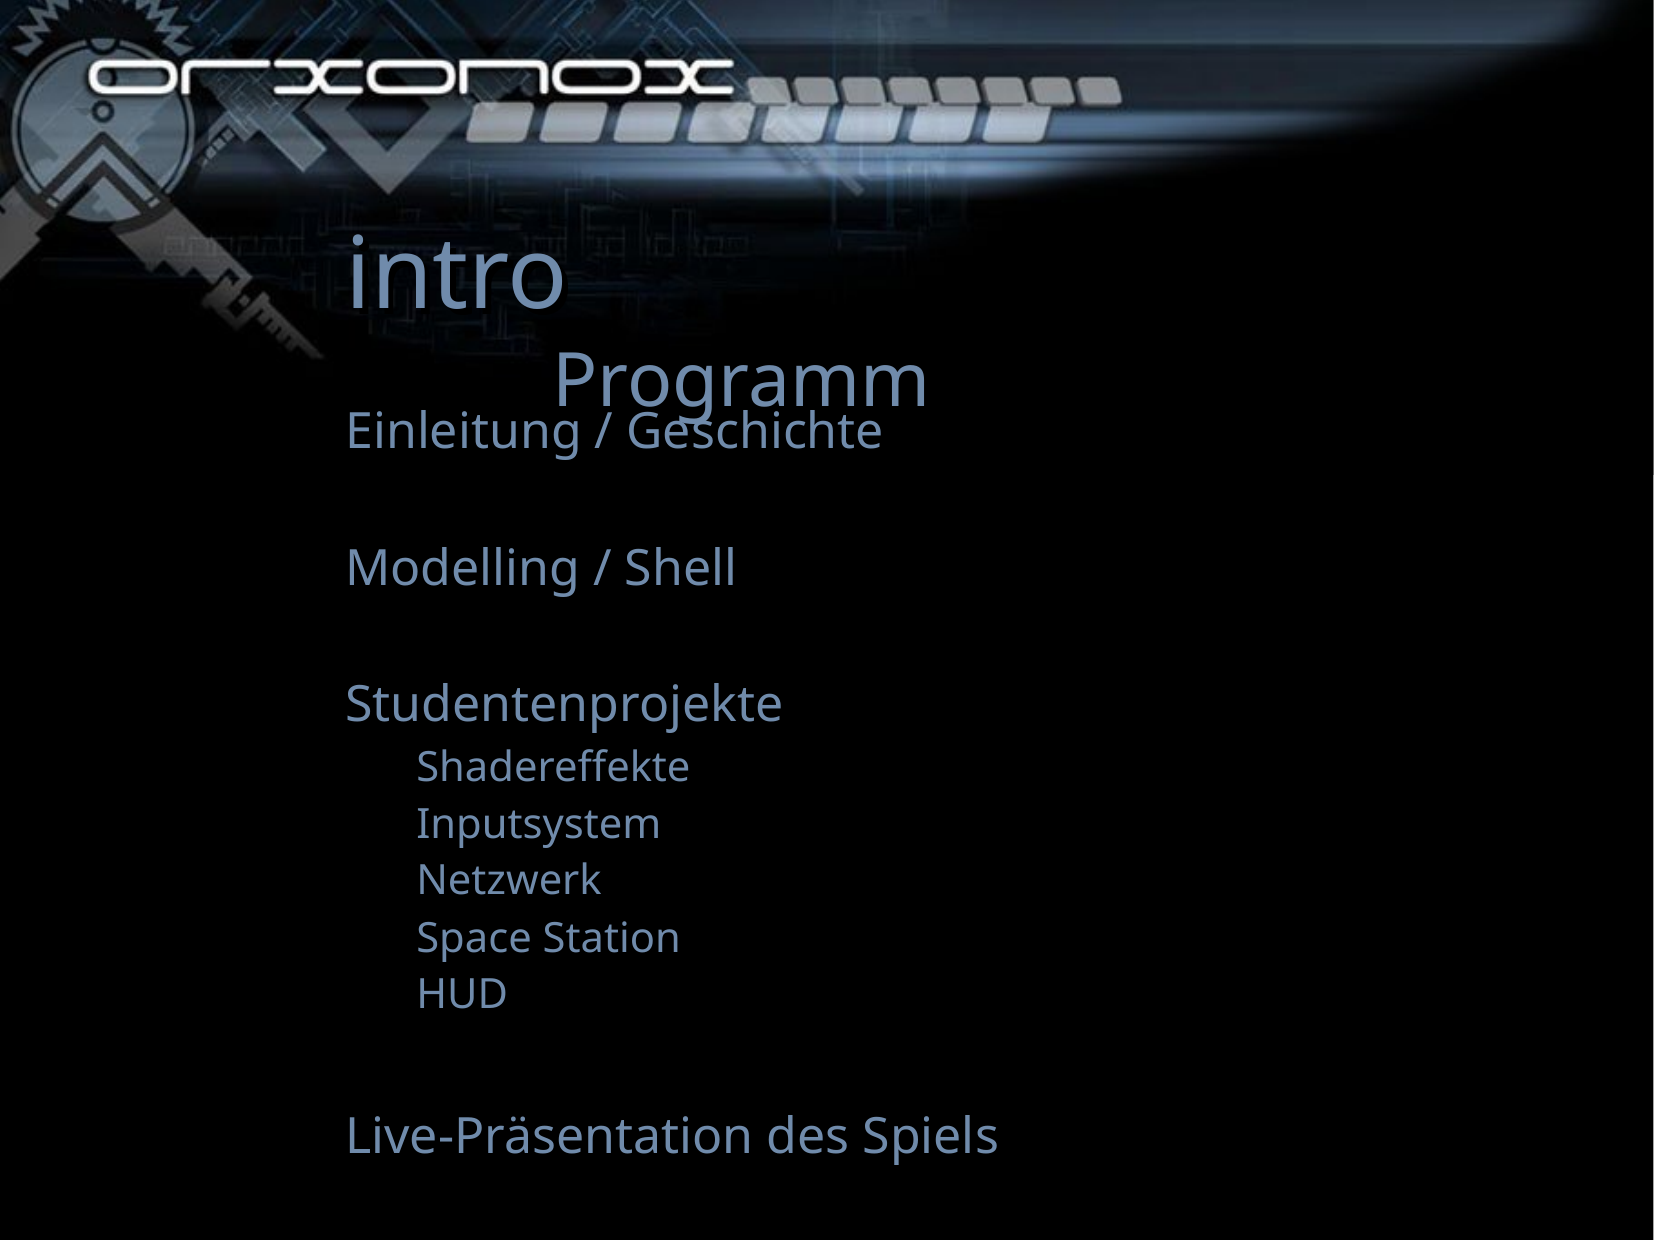

intro
Programm
Einleitung / Geschichte
Modelling / Shell
Studentenprojekte
Shadereffekte
Inputsystem
Netzwerk
Space Station
HUD
Live-Präsentation des Spiels